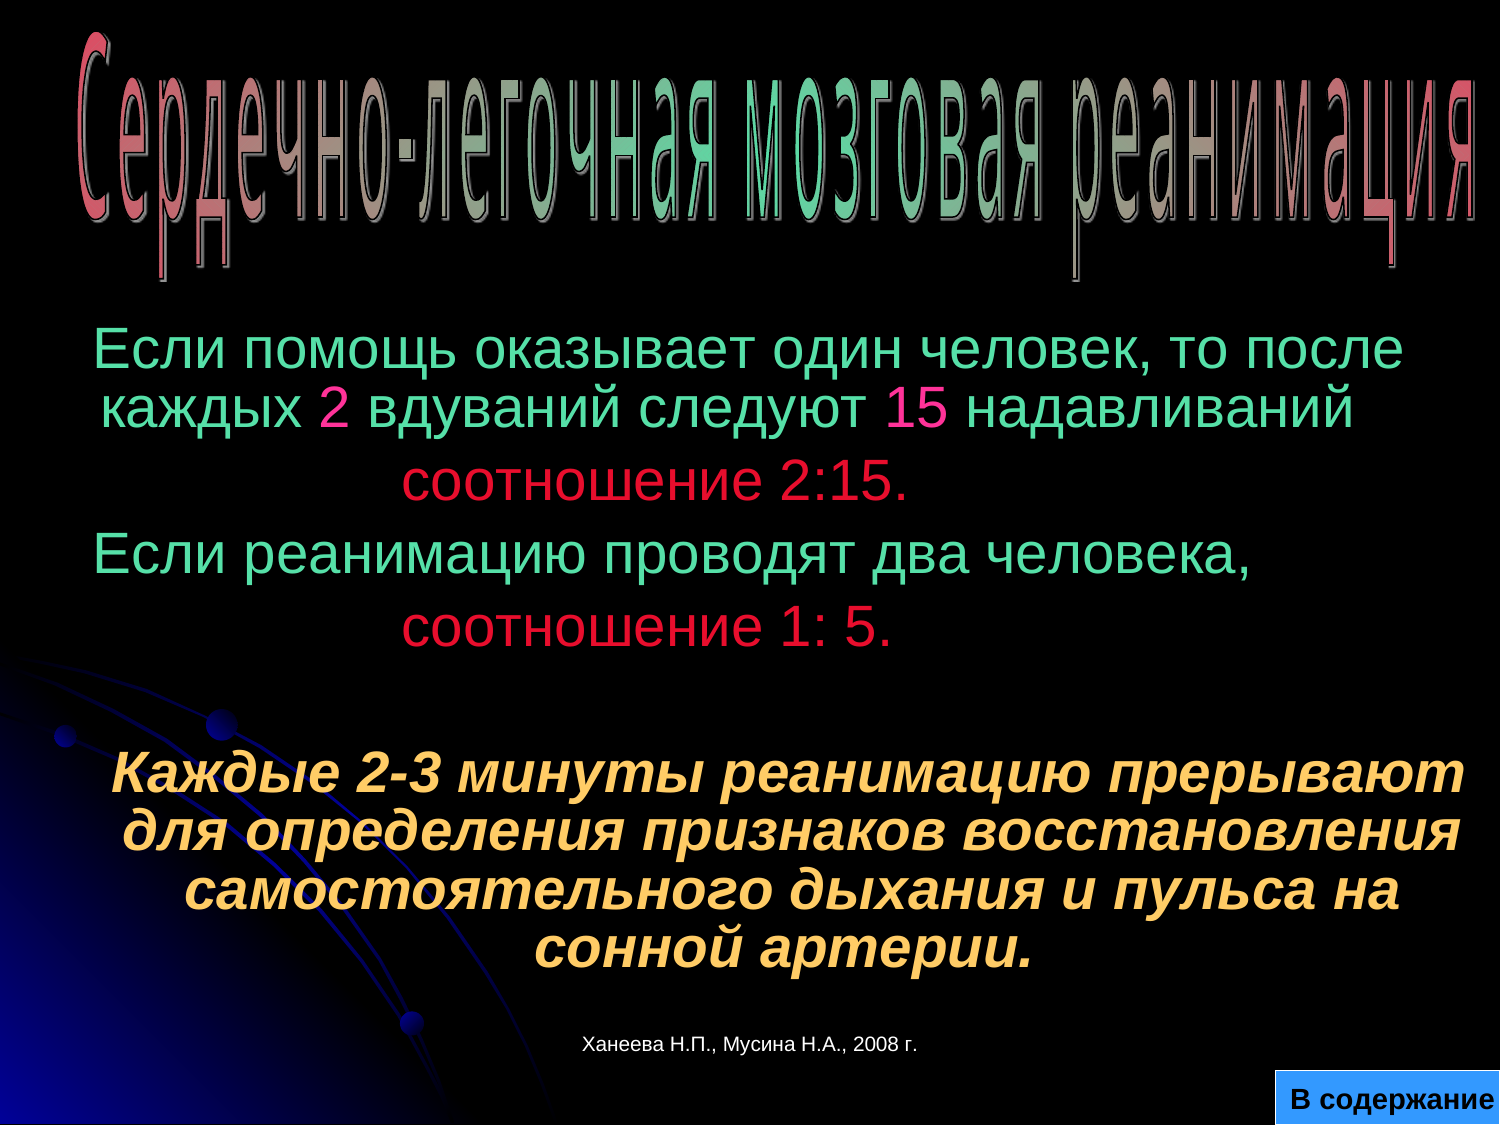

Сердечно-легочная мозговая реанимация
# Если помощь оказывает один человек, то после каждых 2 вдуваний следуют 15 надавливаний
 соотношение 2:15.
 Если реанимацию проводят два человека,
 соотношение 1: 5.
 Каждые 2-3 минуты реанимацию прерывают для определения признаков восстановления самостоятельного дыхания и пульса на сонной артерии.
Ханеева Н.П., Мусина Н.А., 2008 г.
В содержание